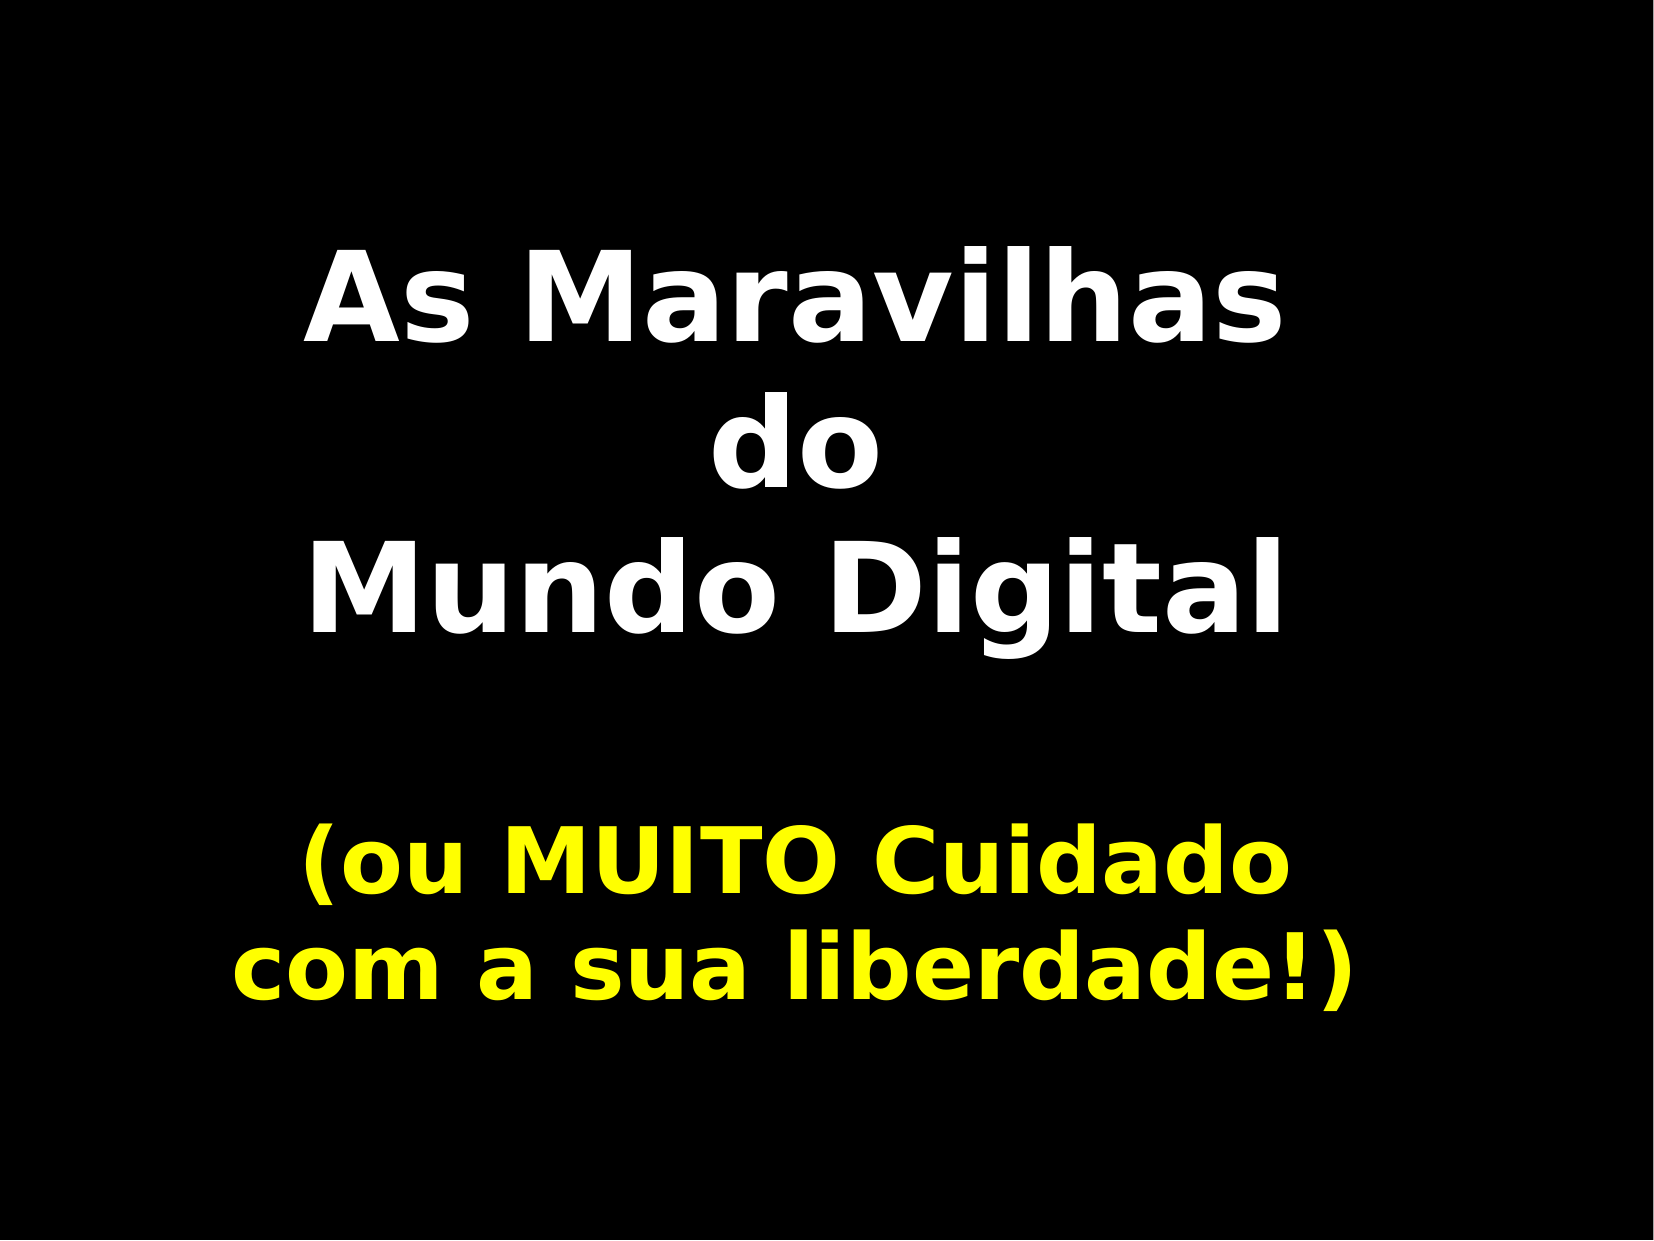

# As Maravilhas do Mundo Digital (ou MUITO Cuidado com a sua liberdade!)